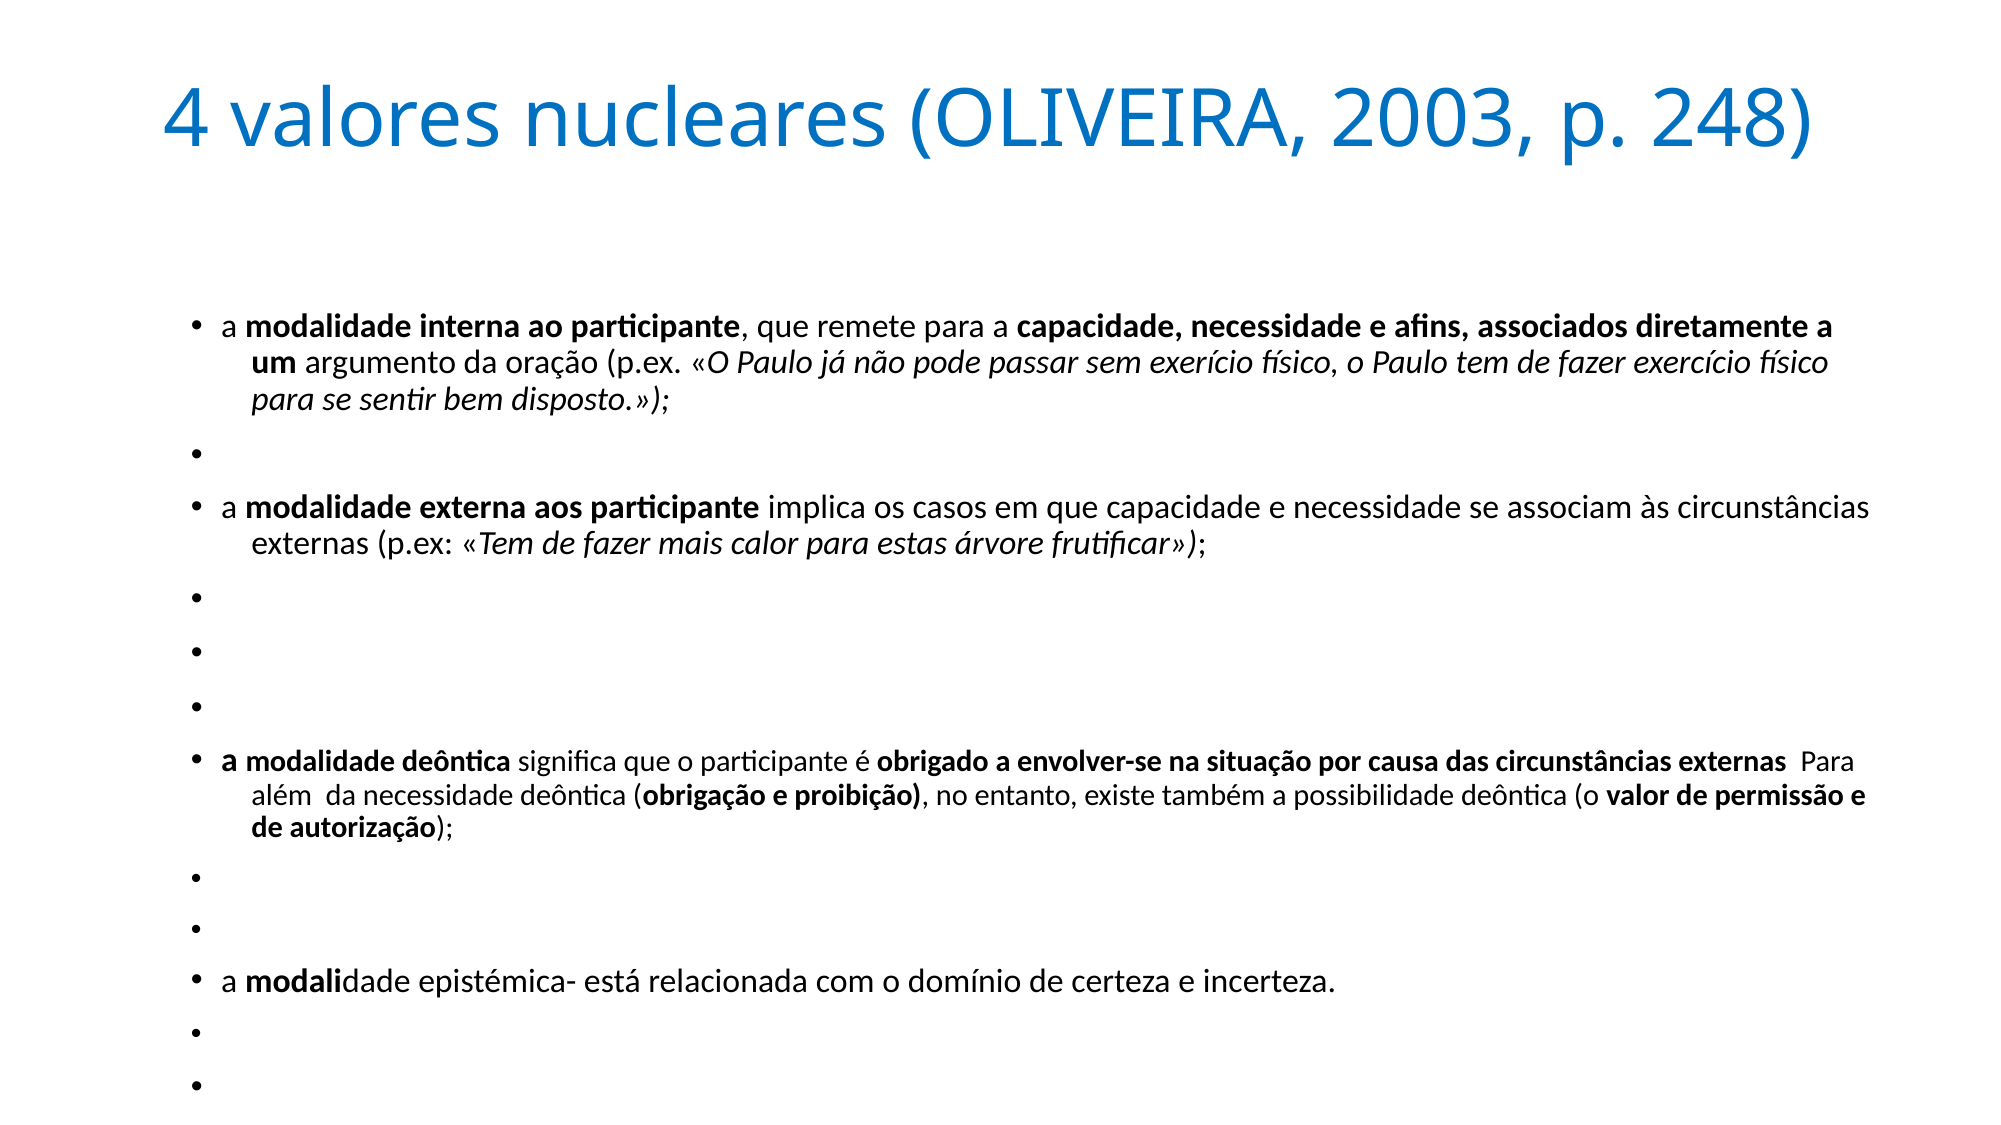

# 4 valores nucleares (OLIVEIRA, 2003, p. 248)
a modalidade interna ao participante, que remete para a capacidade, necessidade e afins, associados diretamente a um argumento da oração (p.ex. «O Paulo já não pode passar sem exerício físico, o Paulo tem de fazer exercício físico para se sentir bem disposto.»);
a modalidade externa aos participante implica os casos em que capacidade e necessidade se associam às circunstâncias externas (p.ex: «Tem de fazer mais calor para estas árvore frutificar»);
a modalidade deôntica significa que o participante é obrigado a envolver-se na situação por causa das circunstâncias externas Para além da necessidade deôntica (obrigação e proibição), no entanto, existe também a possibilidade deôntica (o valor de permissão e de autorização);
a modalidade epistémica- está relacionada com o domínio de certeza e incerteza.